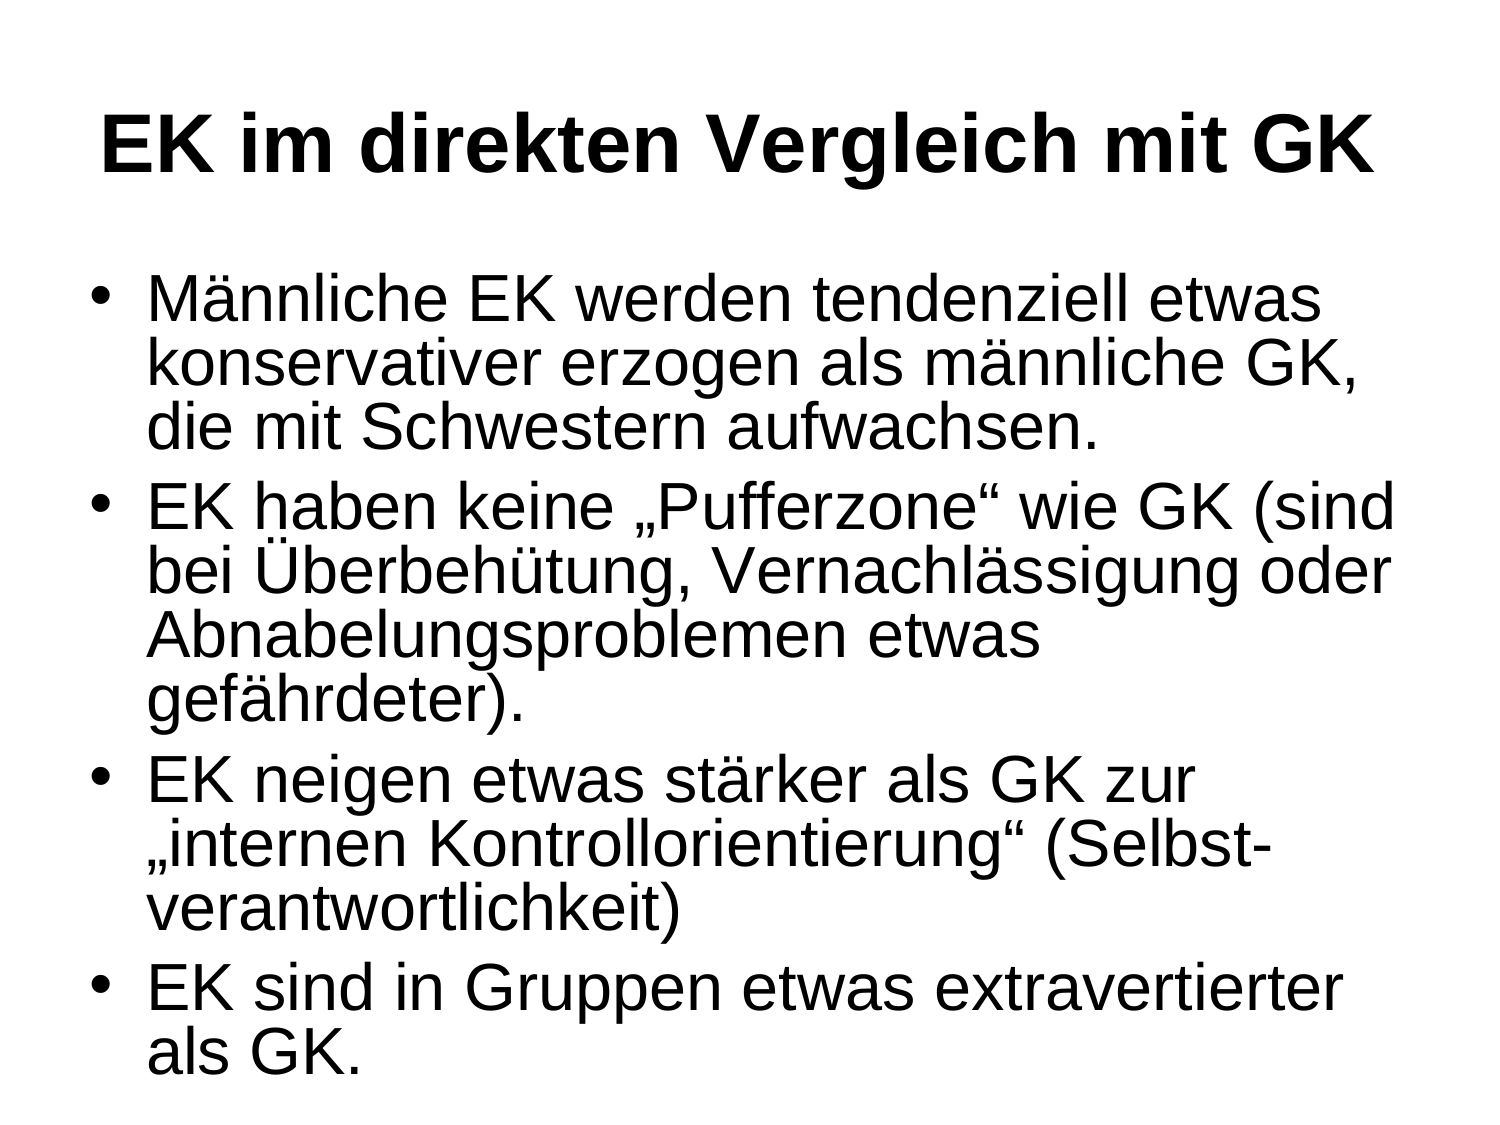

# EK im direkten Vergleich mit GK
Männliche EK werden tendenziell etwas konservativer erzogen als männliche GK, die mit Schwestern aufwachsen.
EK haben keine „Pufferzone“ wie GK (sind bei Überbehütung, Vernachlässigung oder Abnabelungsproblemen etwas gefährdeter).
EK neigen etwas stärker als GK zur „internen Kontrollorientierung“ (Selbst-verantwortlichkeit)
EK sind in Gruppen etwas extravertierter als GK.